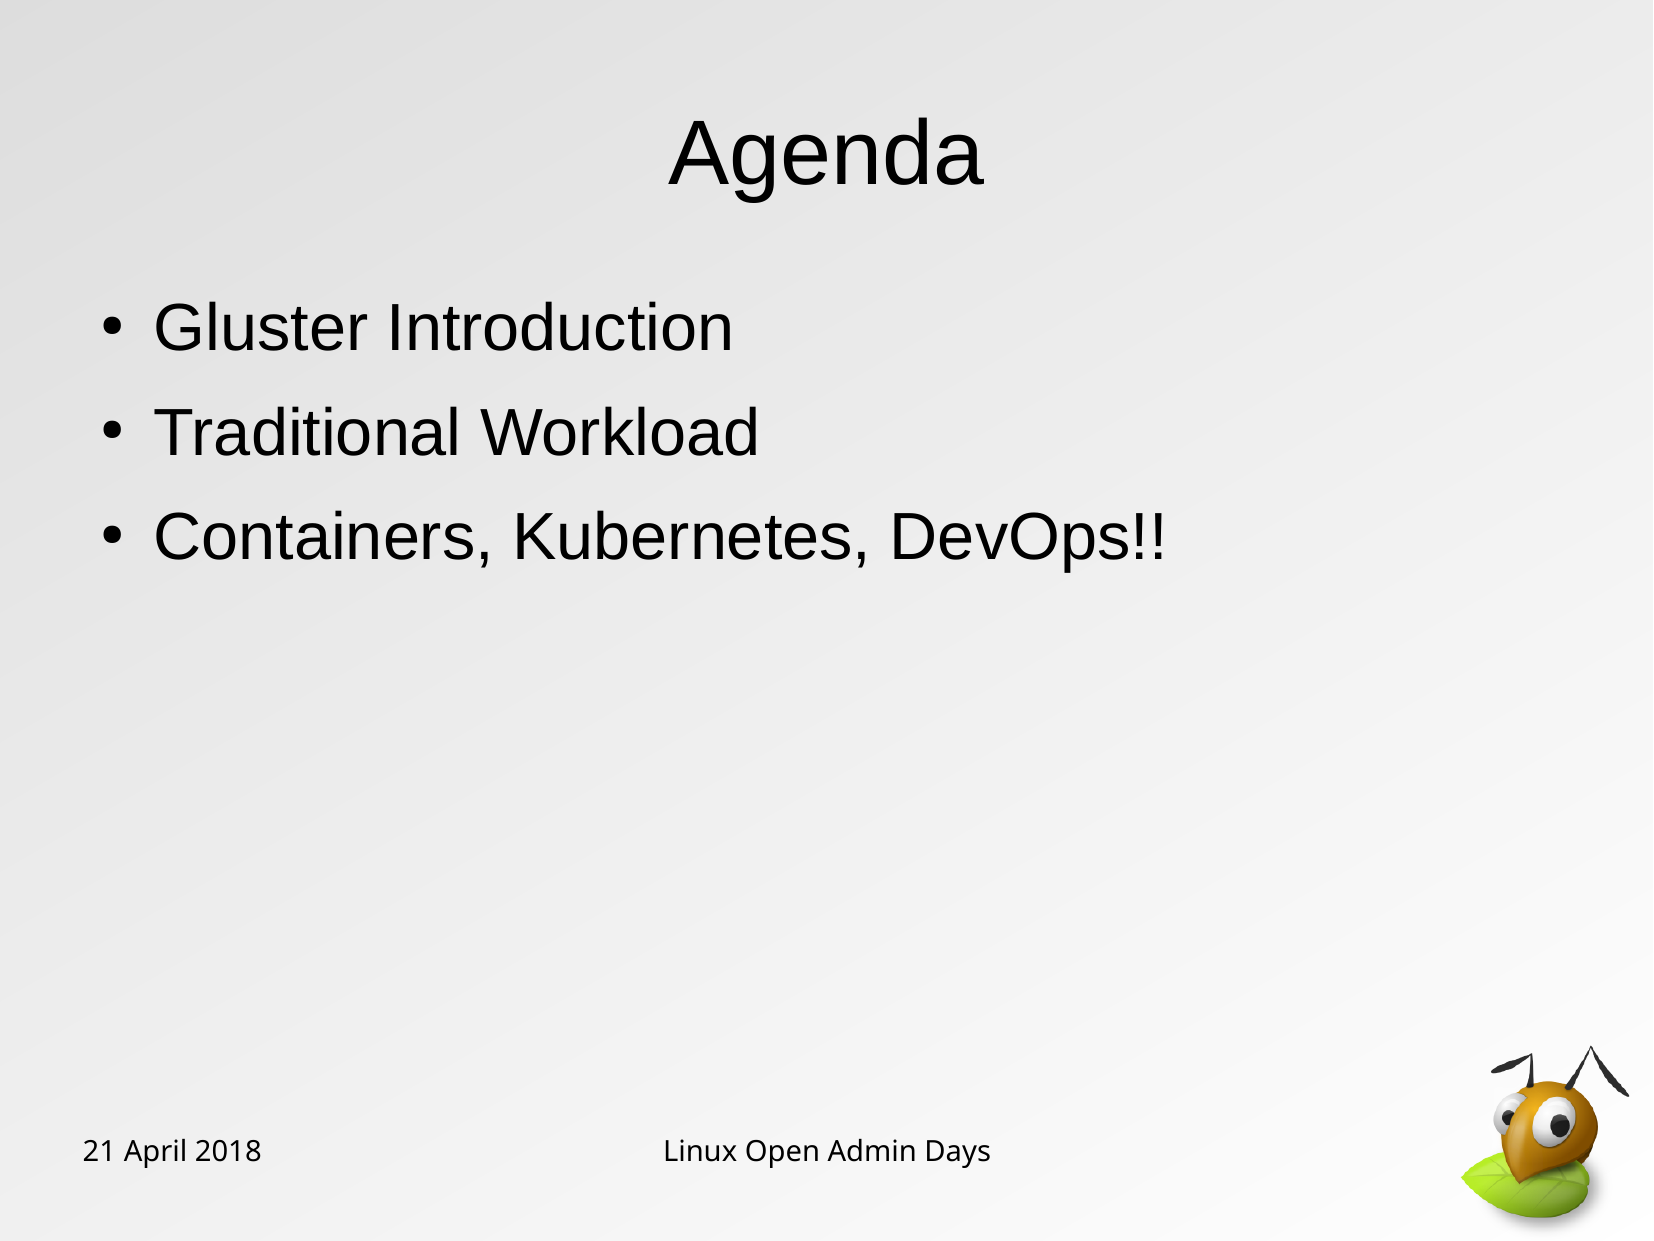

# Agenda
Gluster Introduction
Traditional Workload
Containers, Kubernetes, DevOps!!
21 April 2018
Linux Open Admin Days